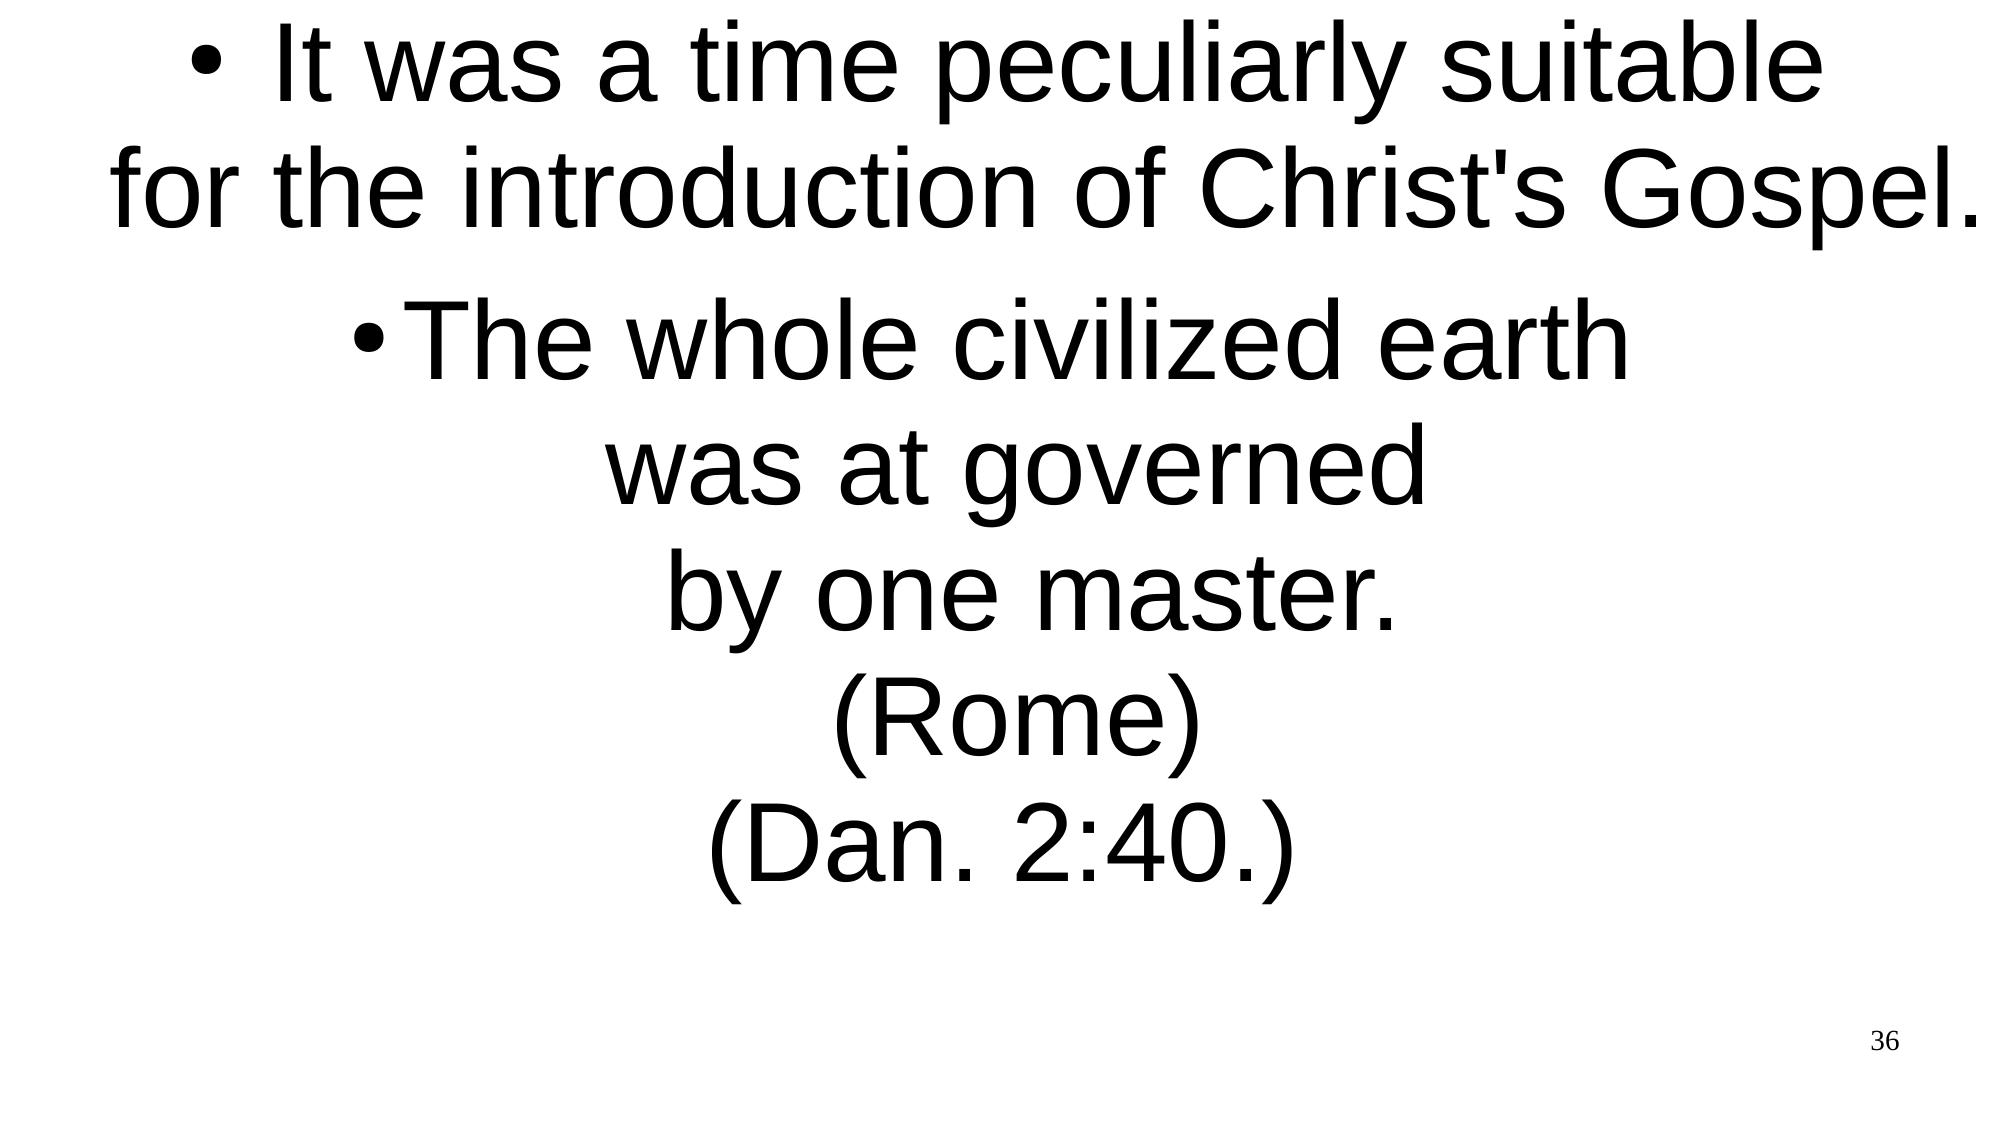

# It was a time peculiarly suitable for the introduction of Christ's Gospel.
The whole civilized earth
was at governed
by one master.
(Rome)
(Dan. 2:40.)
36